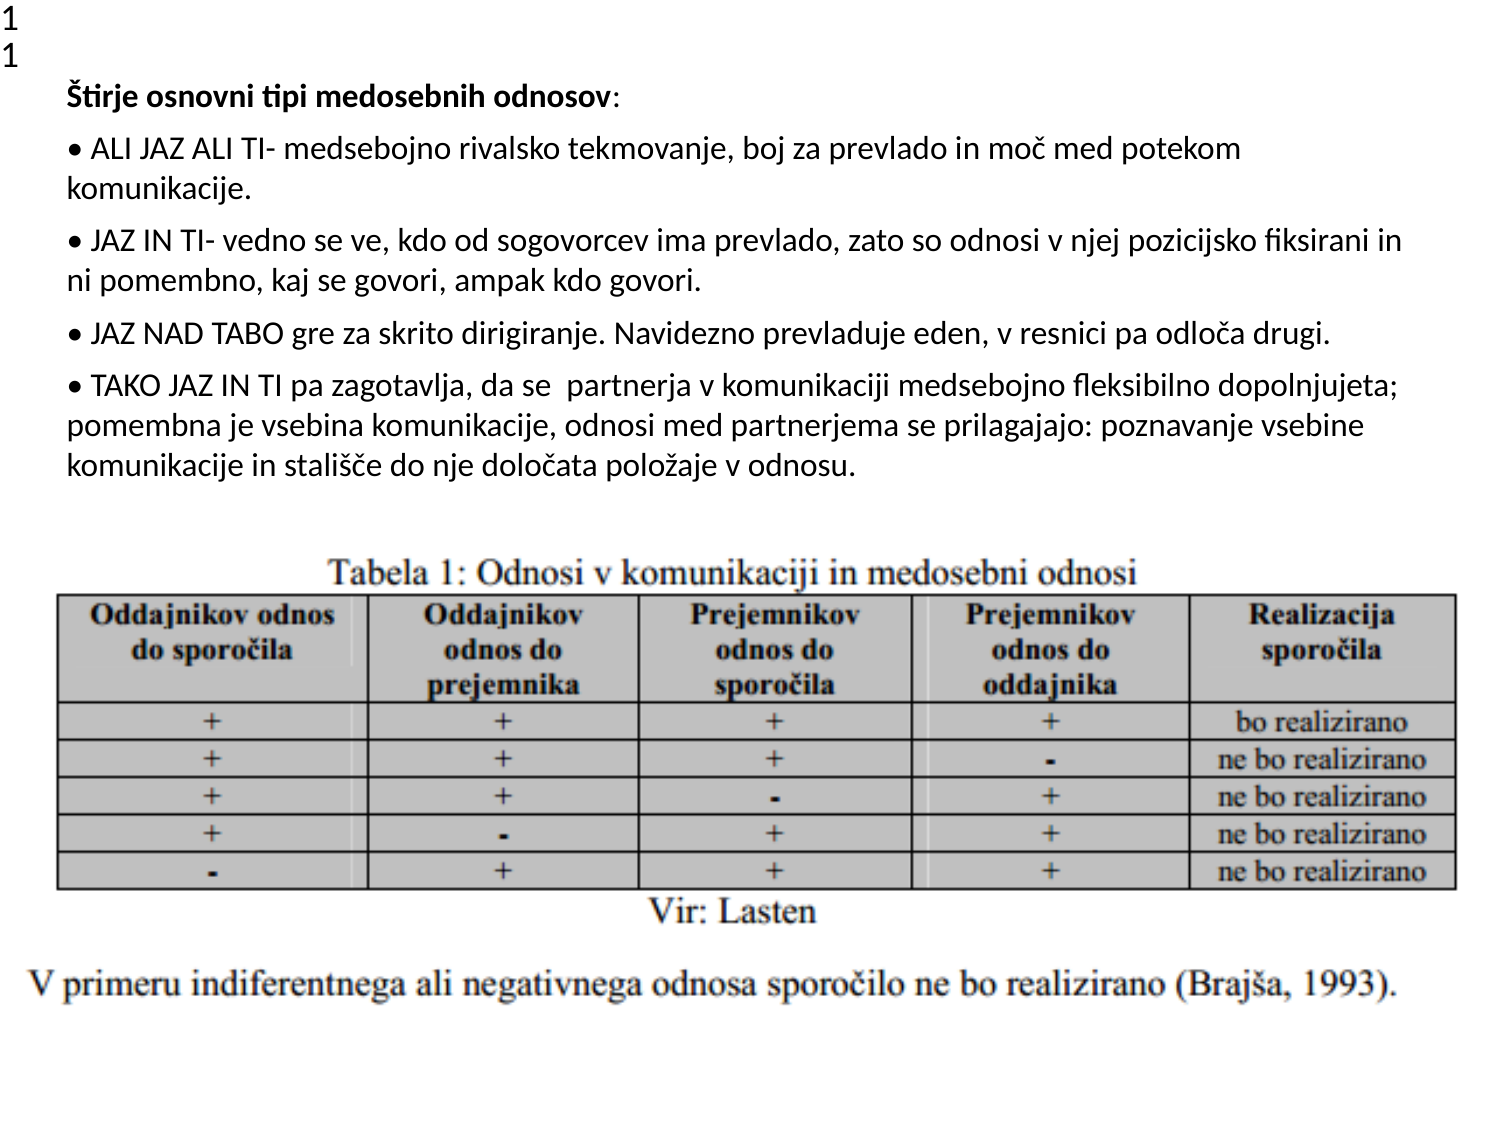

Štirje osnovni tipi medosebnih odnosov:
• ALI JAZ ALI TI- medsebojno rivalsko tekmovanje, boj za prevlado in moč med potekom komunikacije.
• JAZ IN TI- vedno se ve, kdo od sogovorcev ima prevlado, zato so odnosi v njej pozicijsko fiksirani in ni pomembno, kaj se govori, ampak kdo govori.
• JAZ NAD TABO gre za skrito dirigiranje. Navidezno prevladuje eden, v resnici pa odloča drugi.
• TAKO JAZ IN TI pa zagotavlja, da se partnerja v komunikaciji medsebojno fleksibilno dopolnjujeta; pomembna je vsebina komunikacije, odnosi med partnerjema se prilagajajo: poznavanje vsebine komunikacije in stališče do nje določata položaje v odnosu.